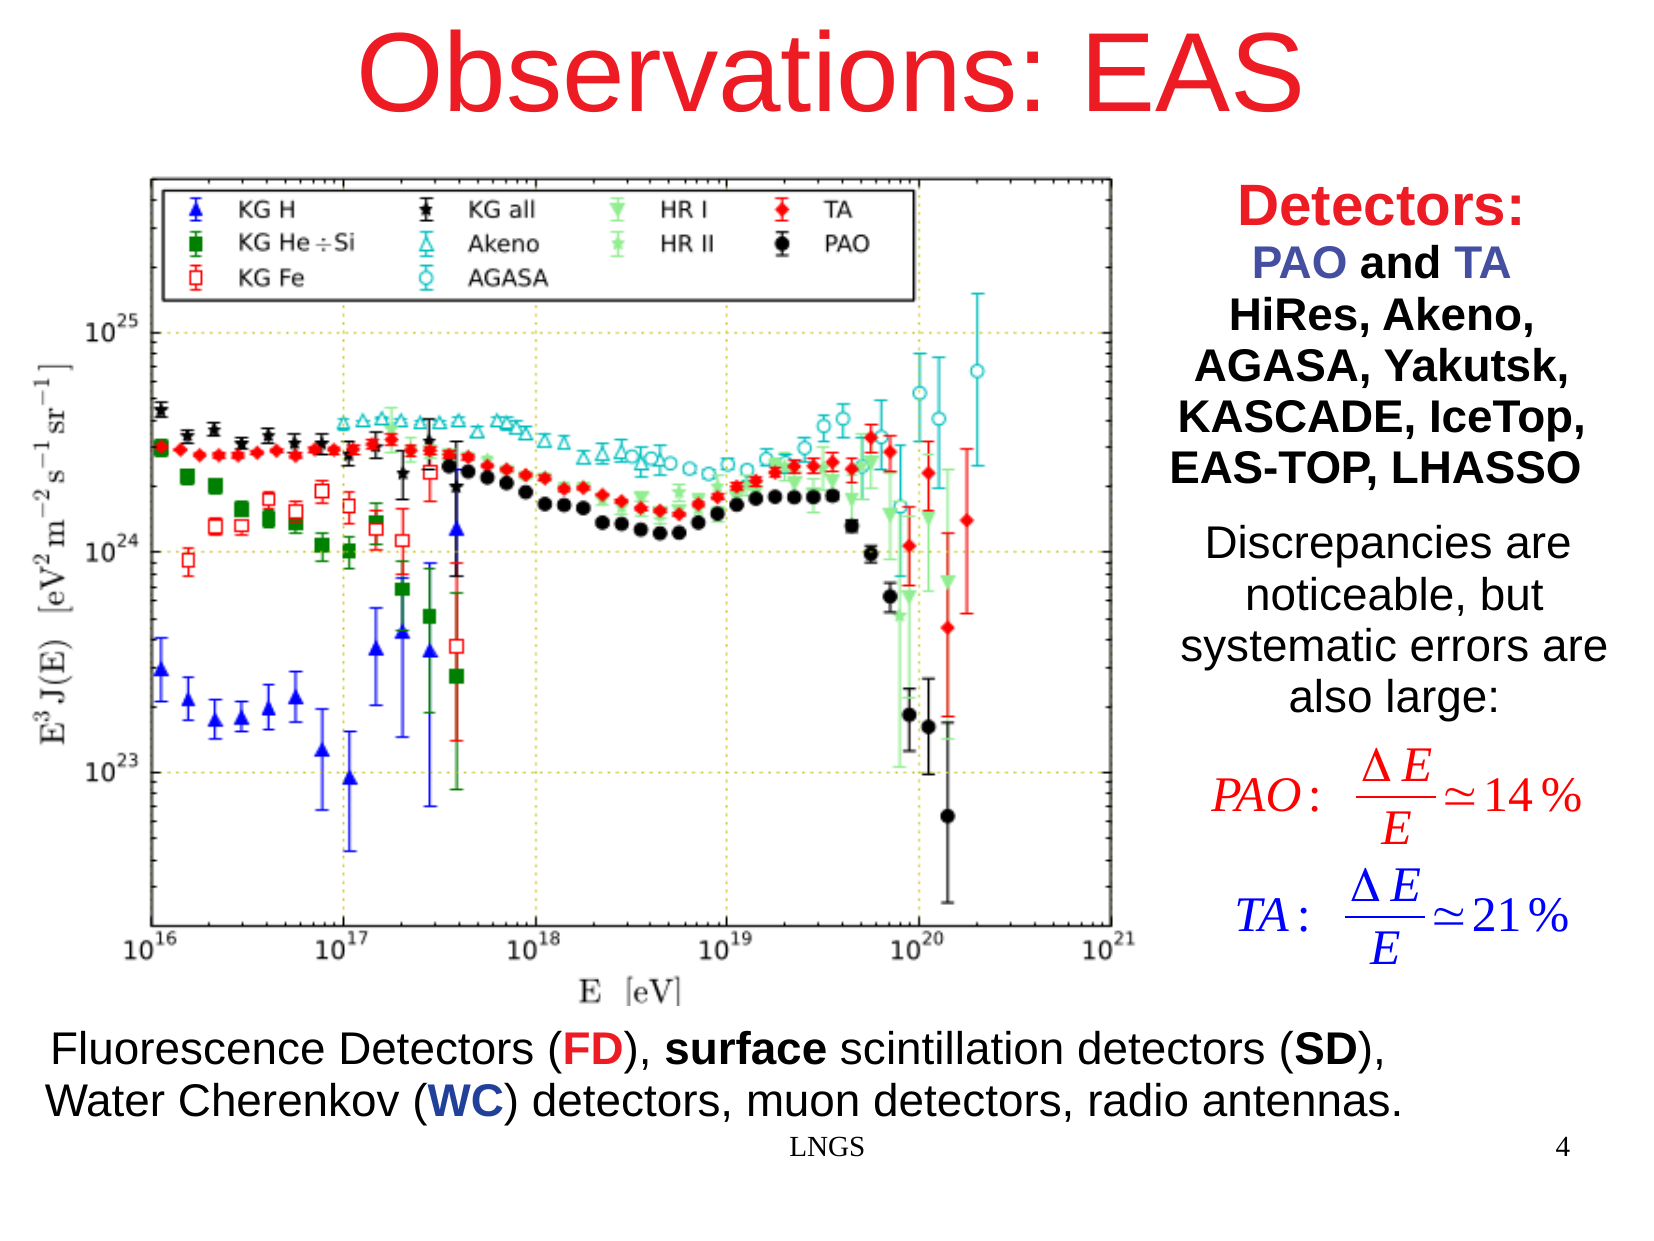

# Observations: EAS
Detectors:
PAO and TA
HiRes, Akeno, AGASA, Yakutsk,
KASCADE, IceTop,
EAS-TOP, LHASSO
Discrepancies are
noticeable, but systematic errors are also large:
Fluorescence Detectors (FD), surface scintillation detectors (SD),
Water Cherenkov (WC) detectors, muon detectors, radio antennas.
LNGS
4